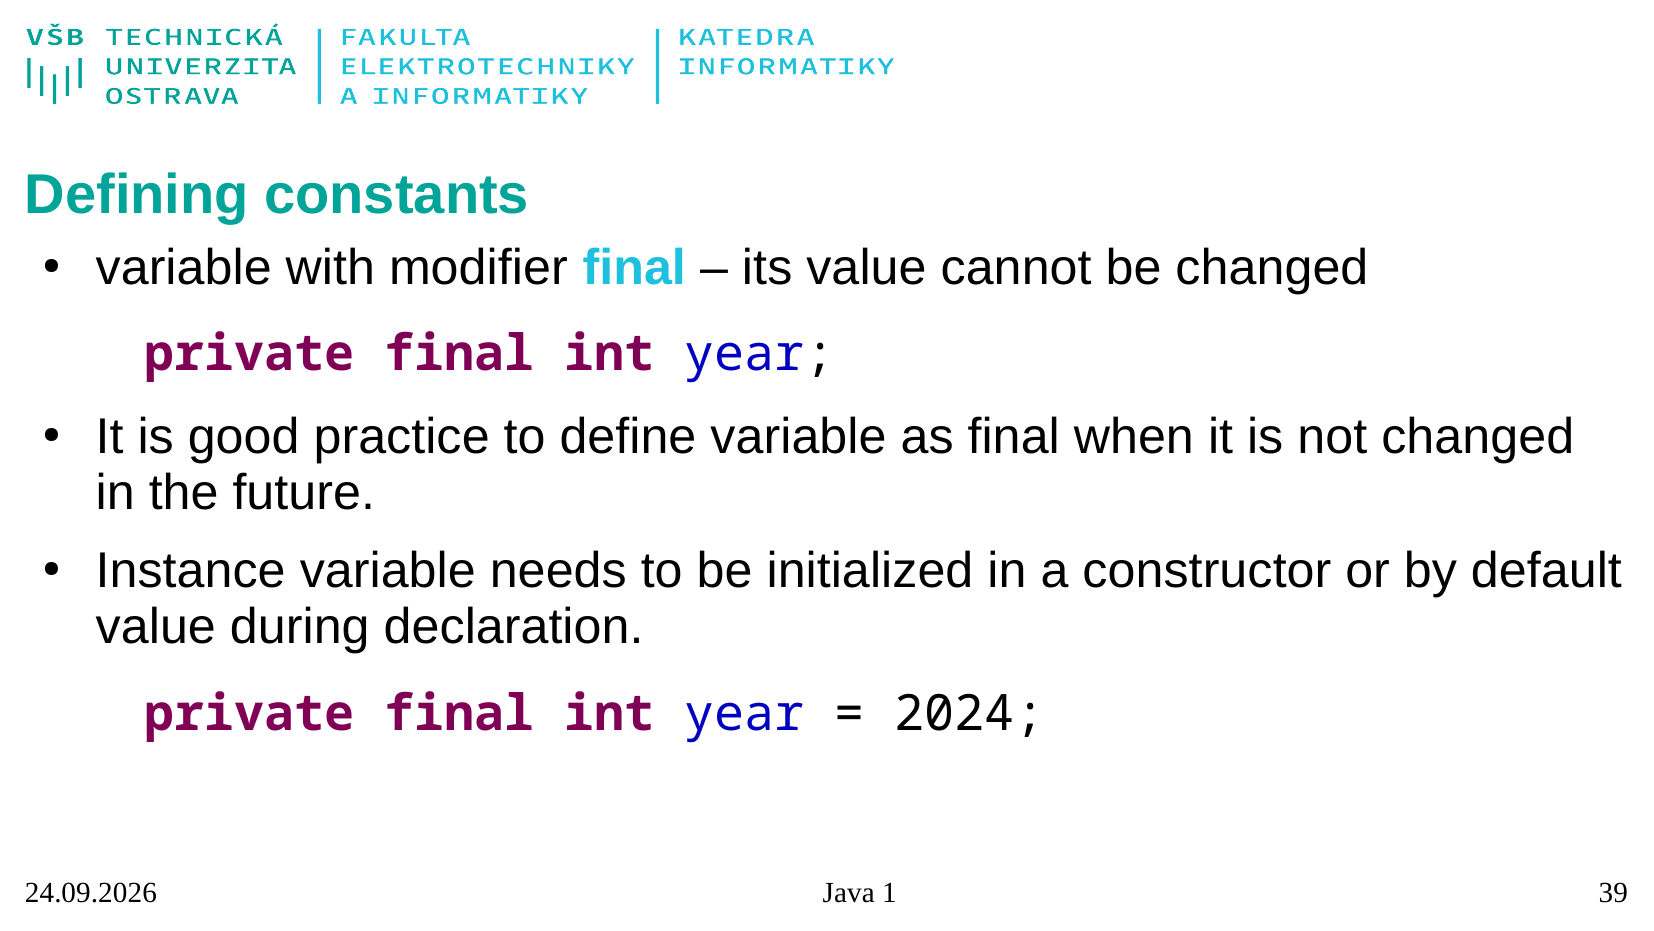

# Defining constants
variable with modifier final – its value cannot be changed
 private final int year;
It is good practice to define variable as final when it is not changed in the future.
Instance variable needs to be initialized in a constructor or by default value during declaration.
 private final int year = 2024;
Java 1
39